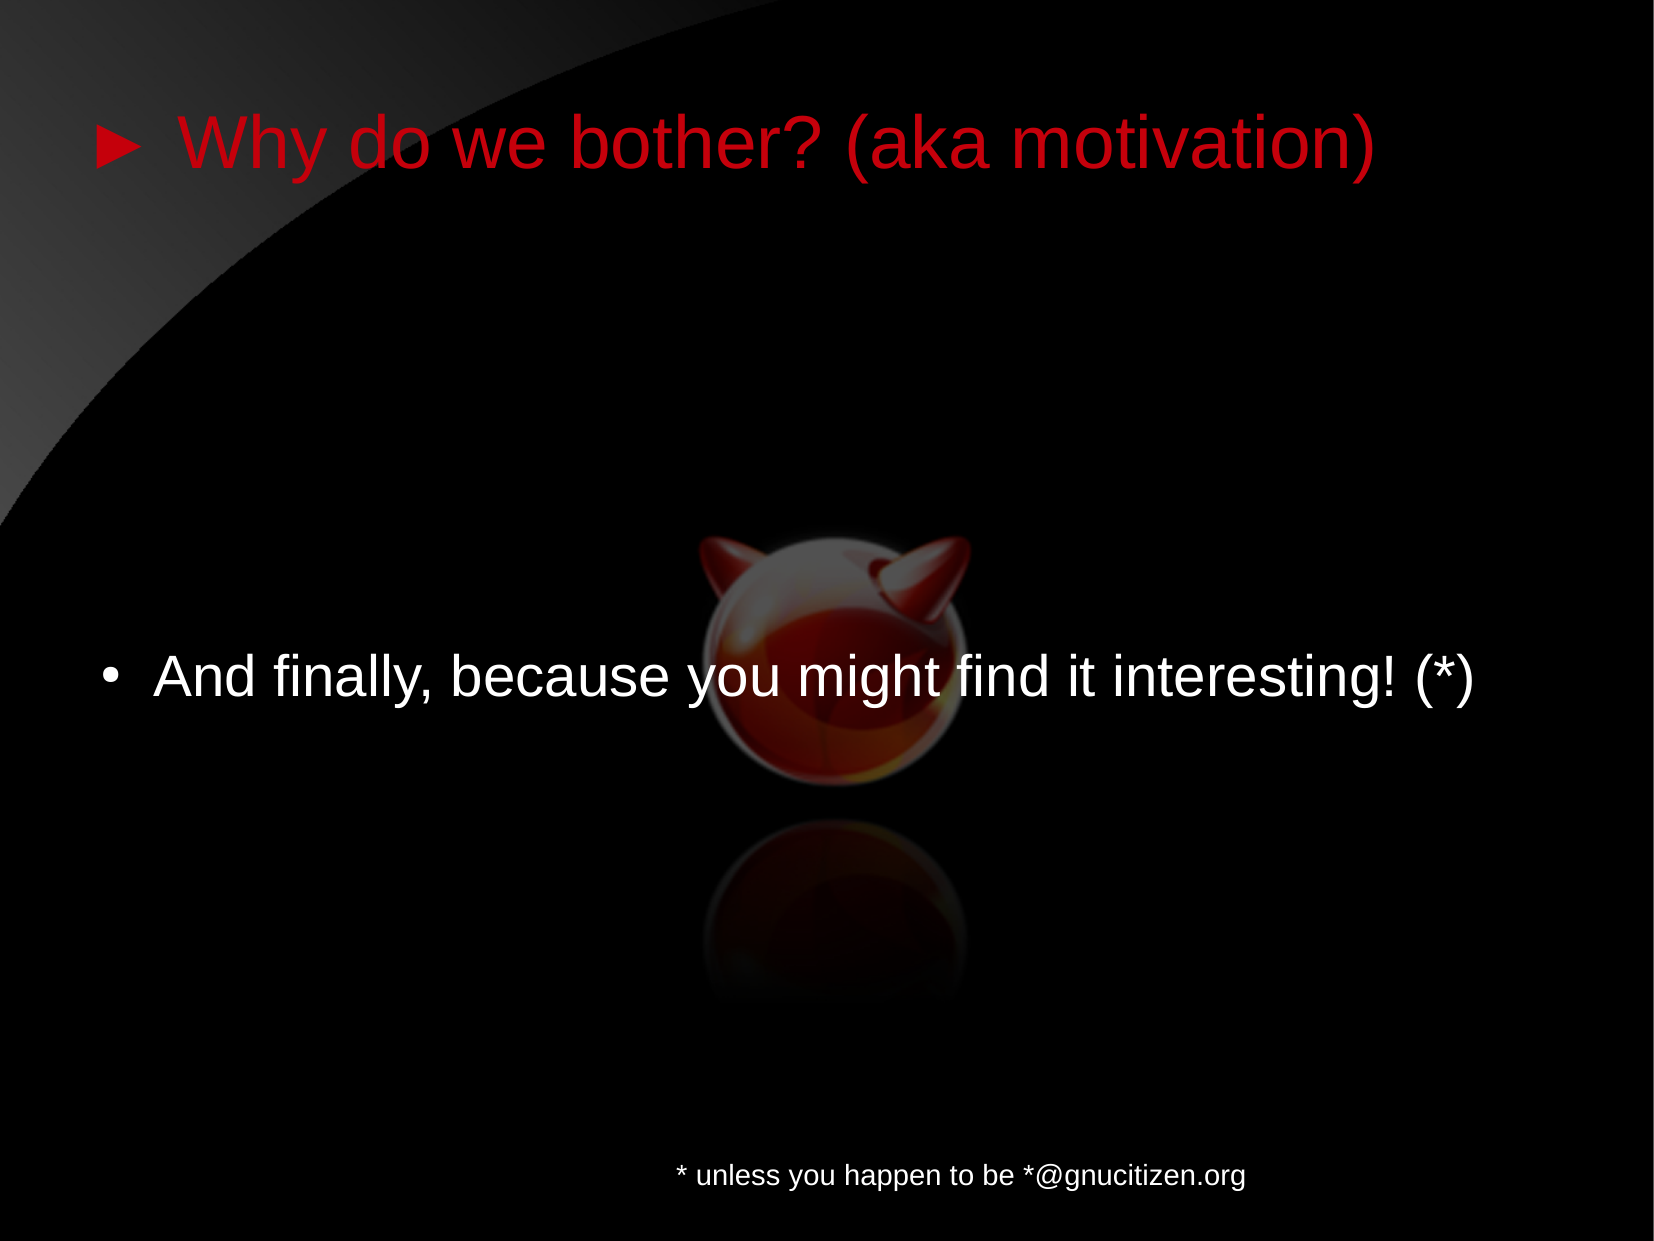

# ► Why do we bother? (aka motivation)
And finally, because you might find it interesting! (*)
* unless you happen to be *@gnucitizen.org